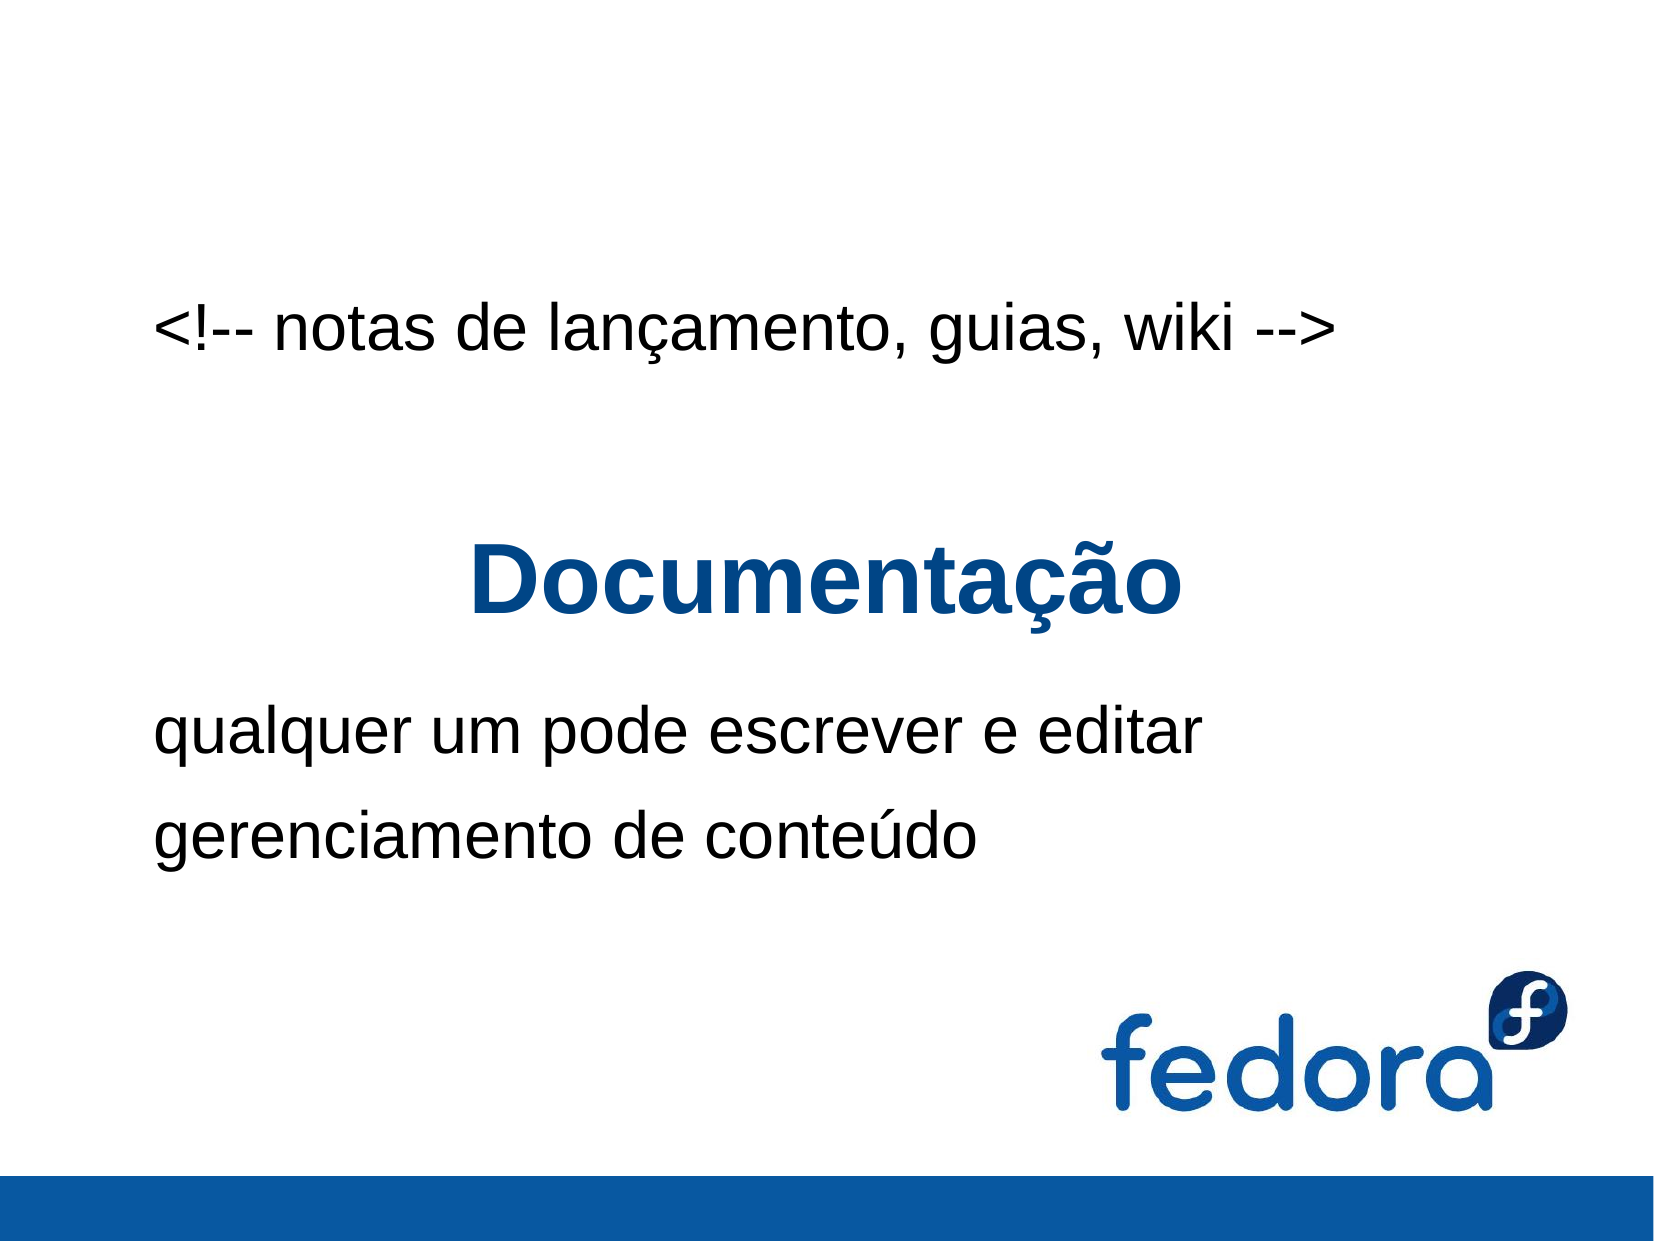

# Documentação
<!-- notas de lançamento, guias, wiki -->
qualquer um pode escrever e editar
gerenciamento de conteúdo